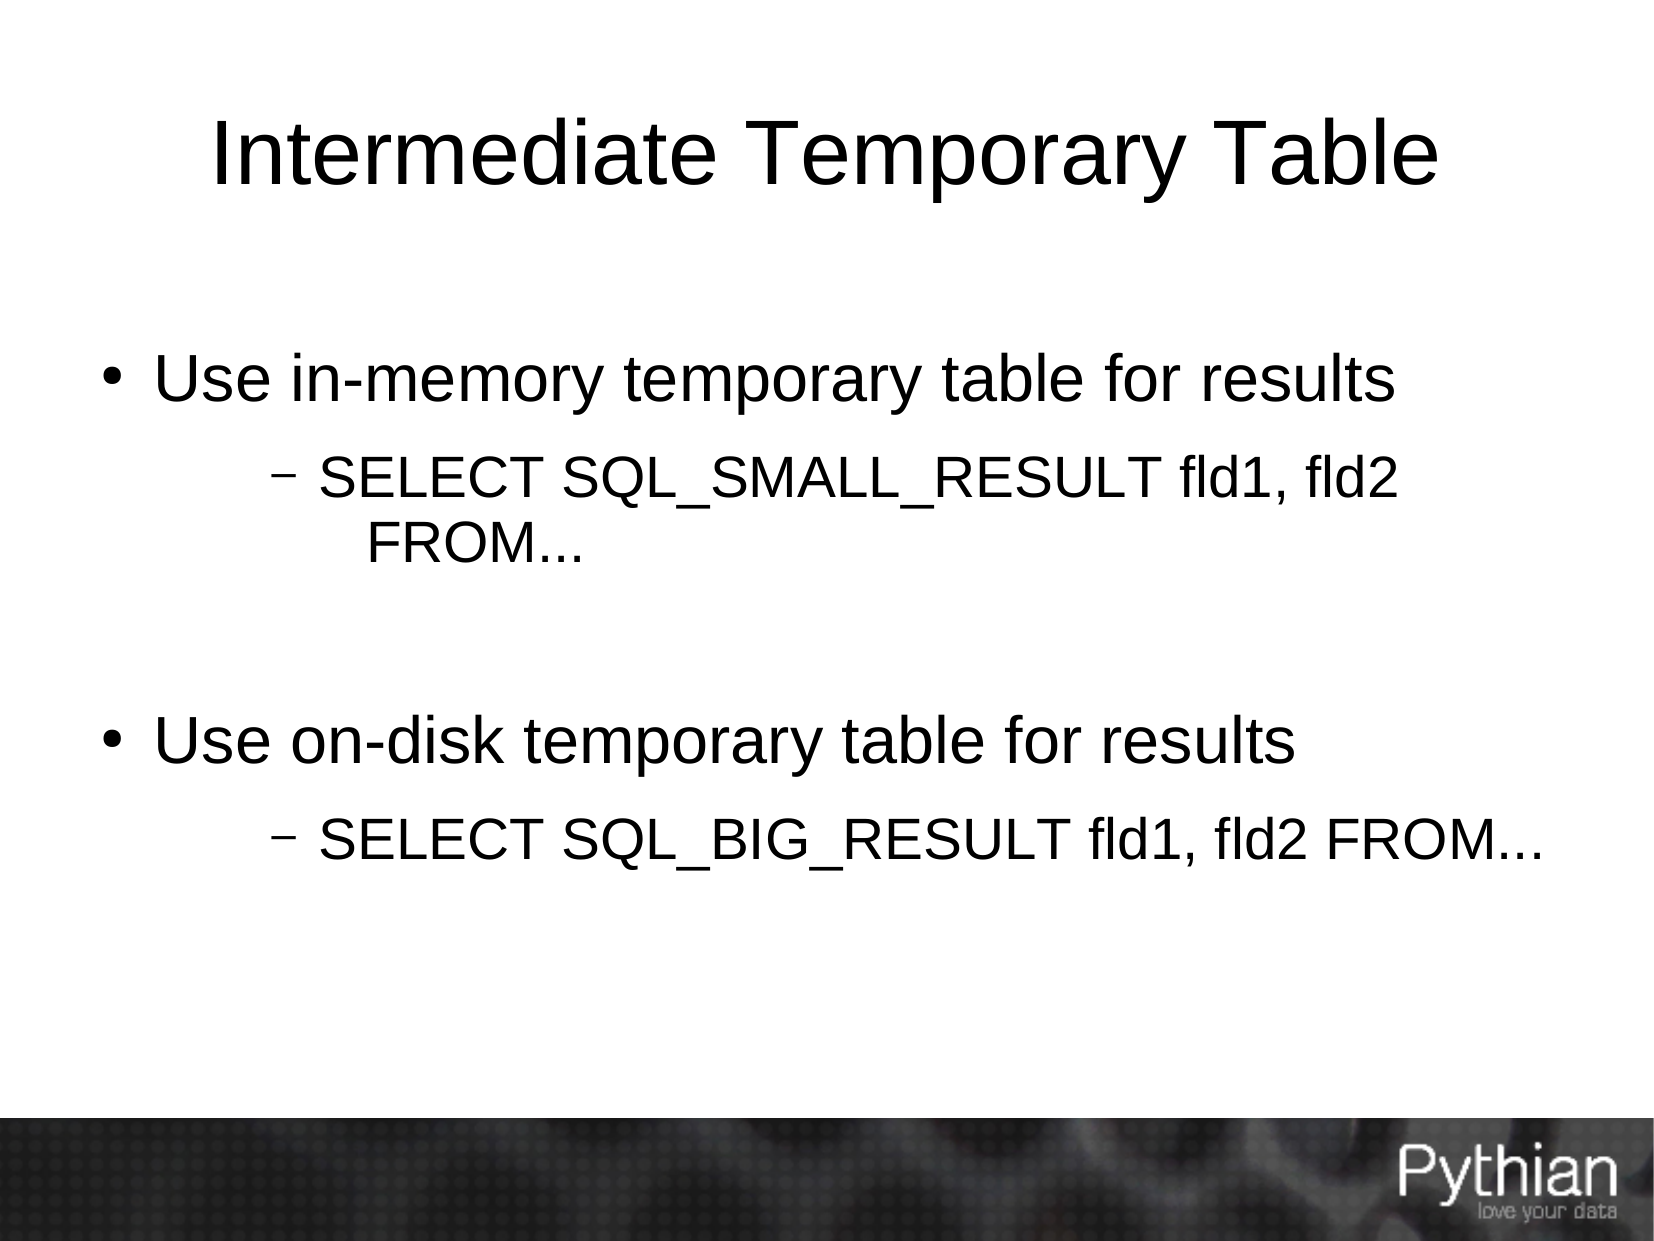

# Intermediate Temporary Table
Use in-memory temporary table for results
SELECT SQL_SMALL_RESULT fld1, fld2 FROM...
Use on-disk temporary table for results
SELECT SQL_BIG_RESULT fld1, fld2 FROM...